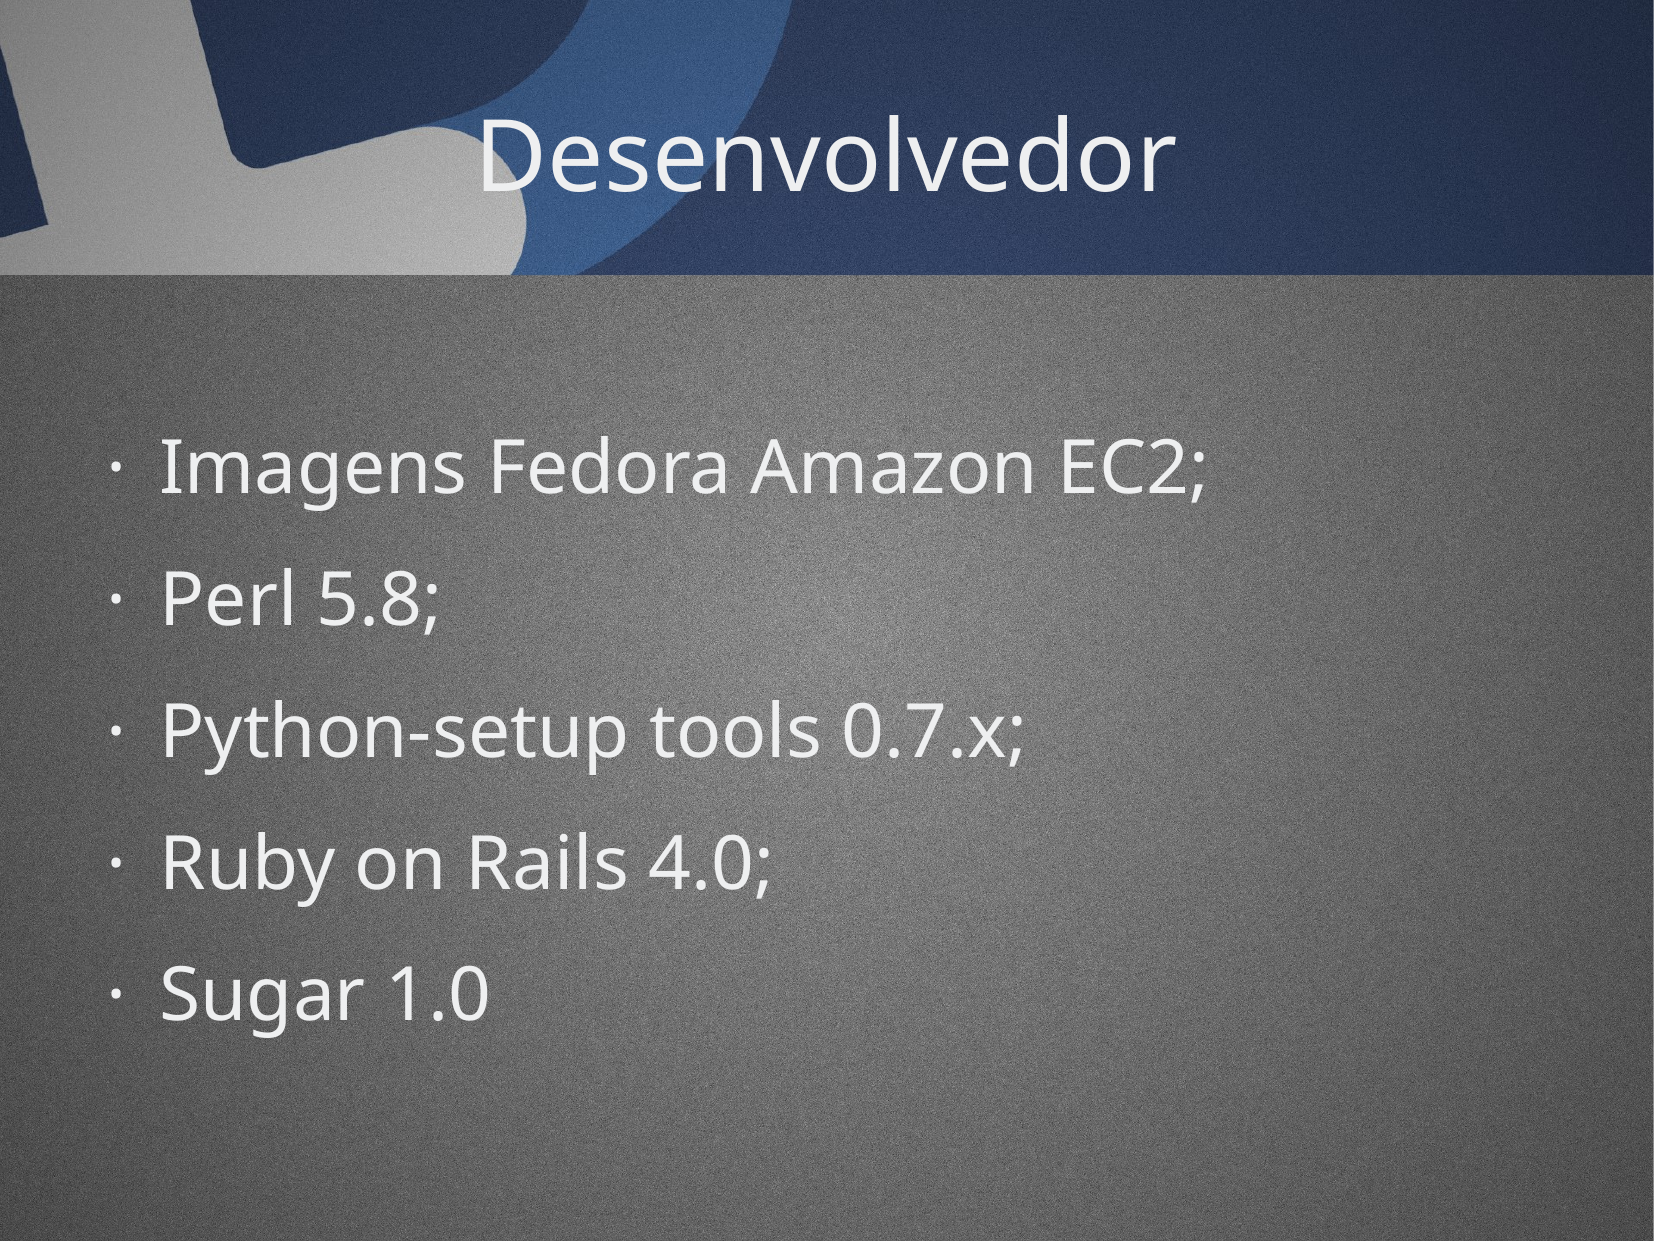

# Desenvolvedor
Imagens Fedora Amazon EC2;
Perl 5.8;
Python-setup tools 0.7.x;
Ruby on Rails 4.0;
Sugar 1.0